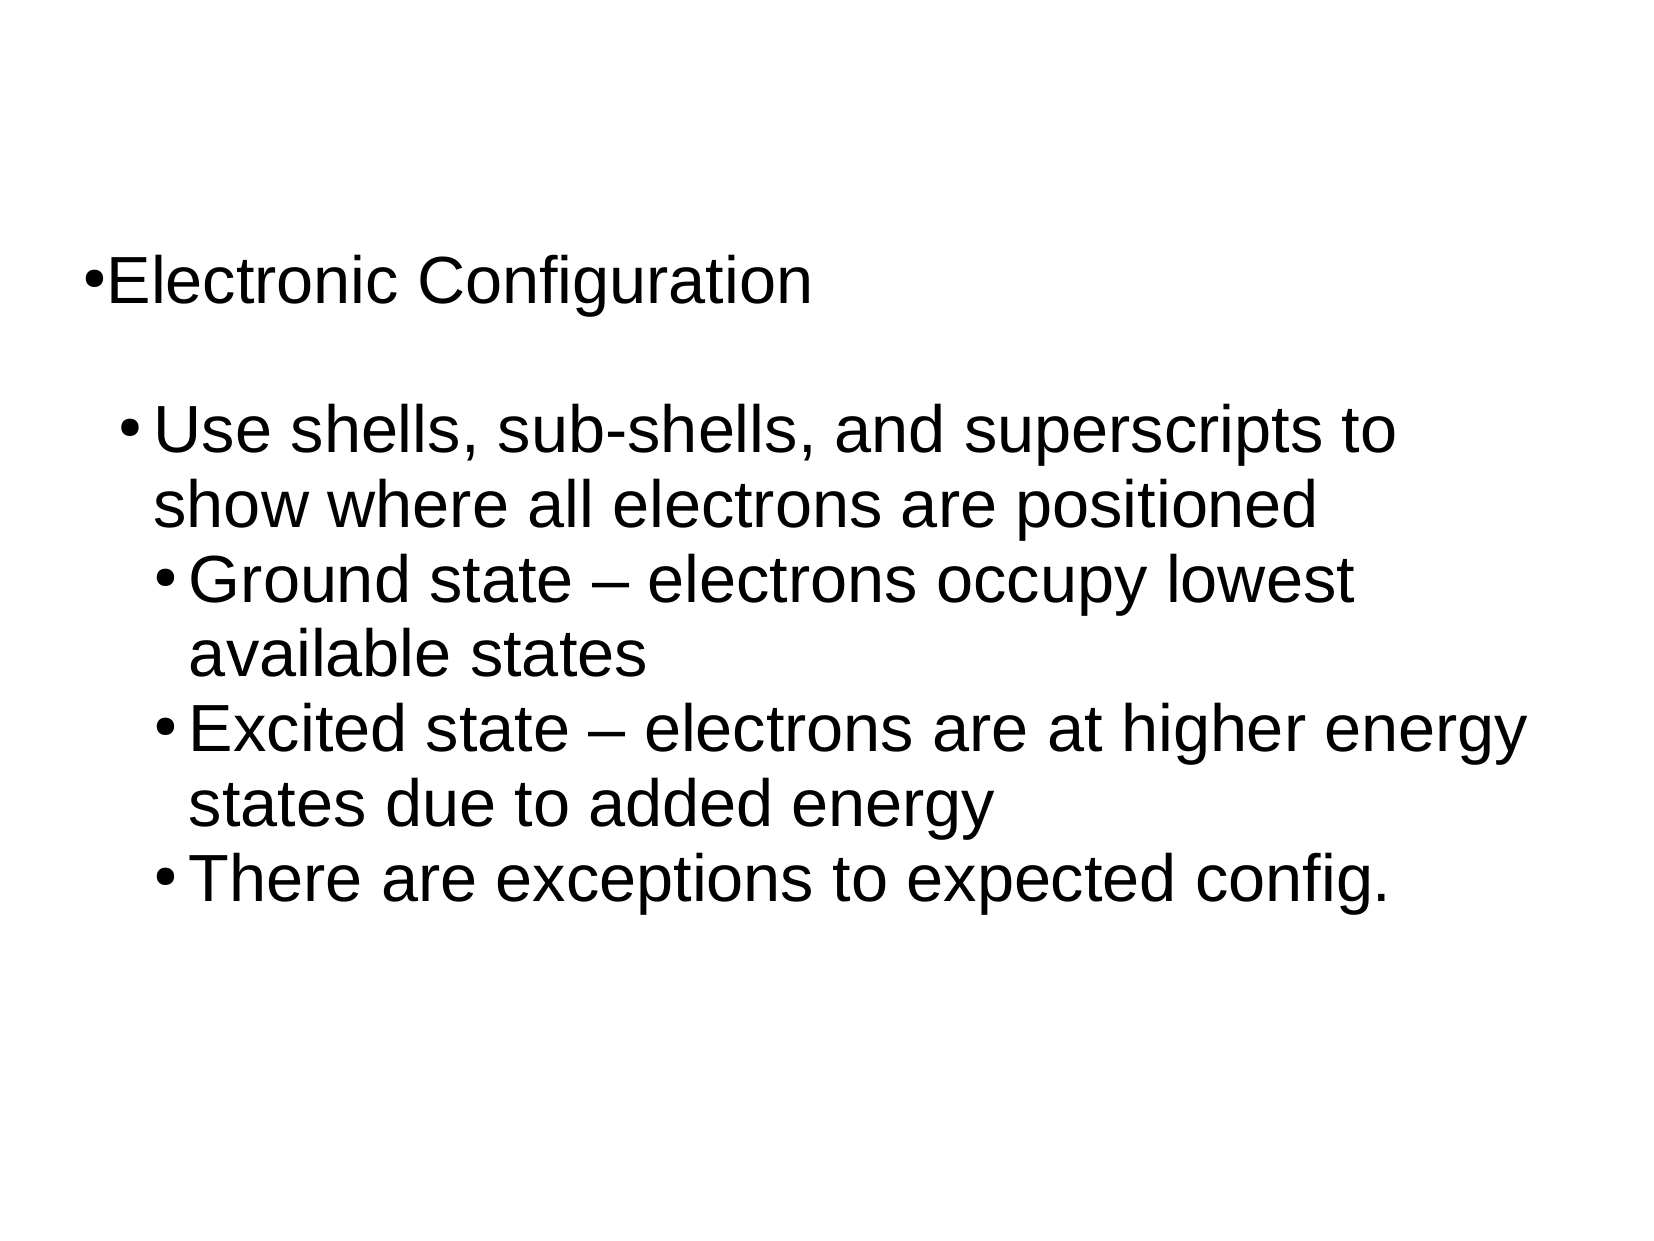

# Electronic Configuration
Use shells, sub-shells, and superscripts to show where all electrons are positioned
Ground state – electrons occupy lowest available states
Excited state – electrons are at higher energy states due to added energy
There are exceptions to expected config.